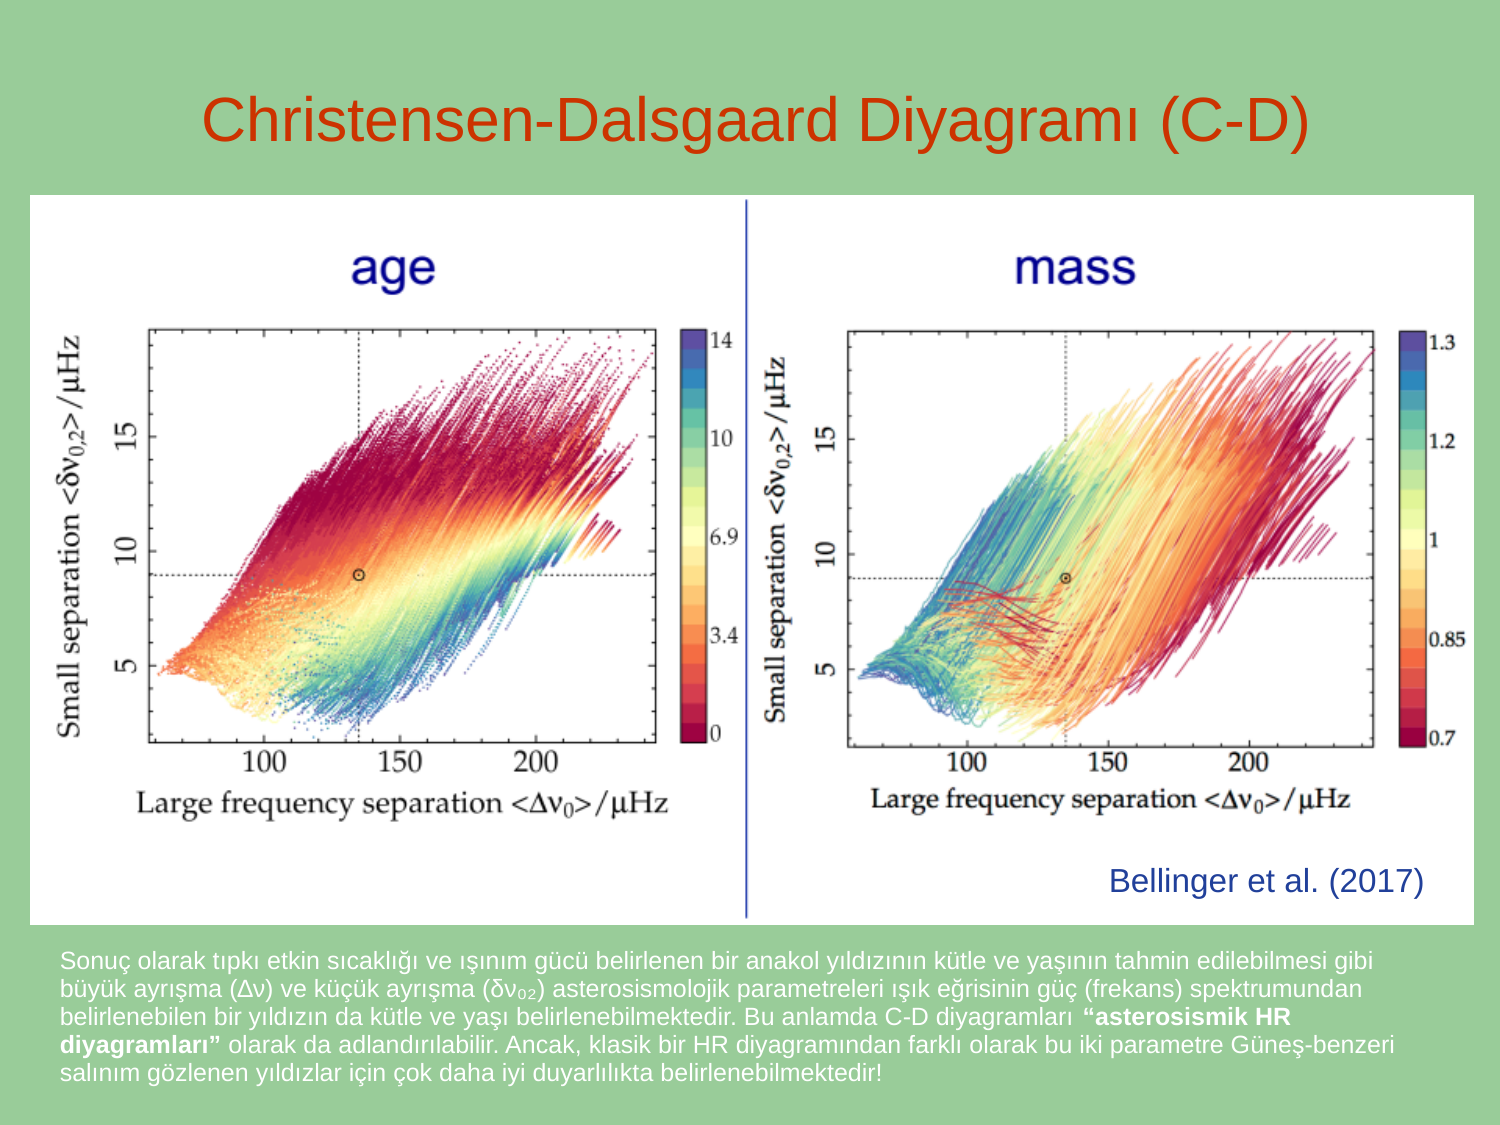

# Christensen-Dalsgaard Diyagramı (C-D)
Bellinger et al. (2017)
Sonuç olarak tıpkı etkin sıcaklığı ve ışınım gücü belirlenen bir anakol yıldızının kütle ve yaşının tahmin edilebilmesi gibi büyük ayrışma (∆ν) ve küçük ayrışma (δν₀₂) asterosismolojik parametreleri ışık eğrisinin güç (frekans) spektrumundan belirlenebilen bir yıldızın da kütle ve yaşı belirlenebilmektedir. Bu anlamda C-D diyagramları “asterosismik HR diyagramları” olarak da adlandırılabilir. Ancak, klasik bir HR diyagramından farklı olarak bu iki parametre Güneş-benzeri salınım gözlenen yıldızlar için çok daha iyi duyarlılıkta belirlenebilmektedir!